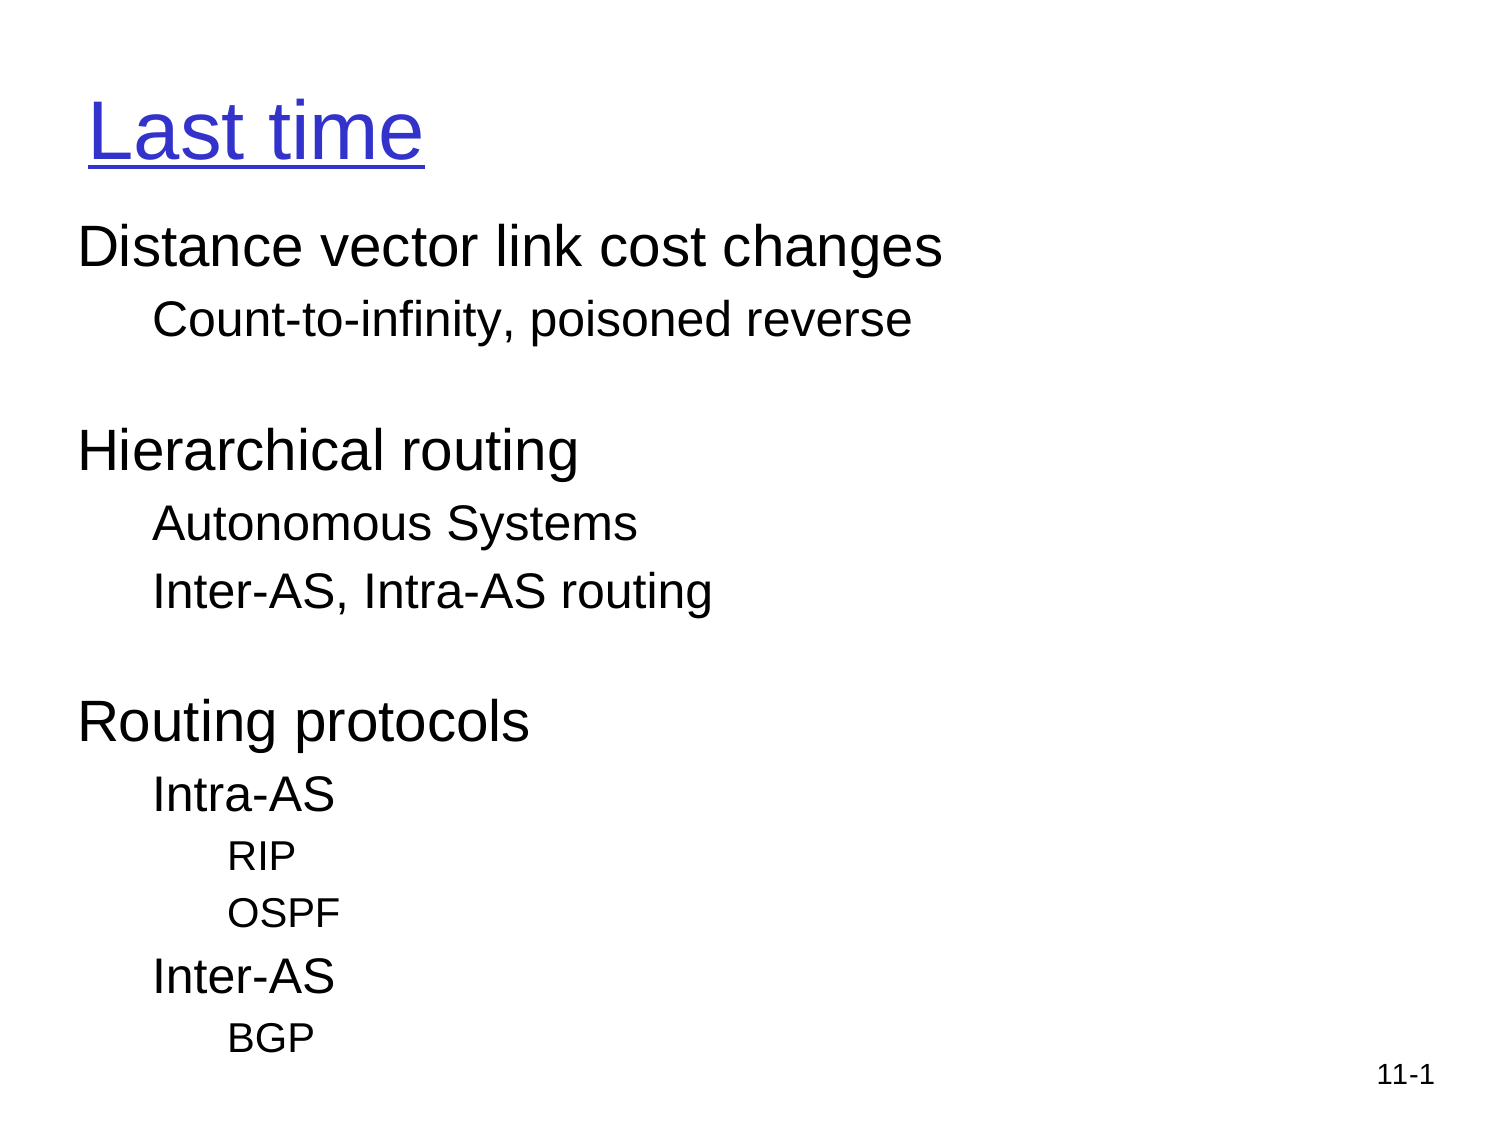

# Last time
Distance vector link cost changes
Count-to-infinity, poisoned reverse
Hierarchical routing
Autonomous Systems
Inter-AS, Intra-AS routing
Routing protocols
Intra-AS
RIP
OSPF
Inter-AS
BGP
1